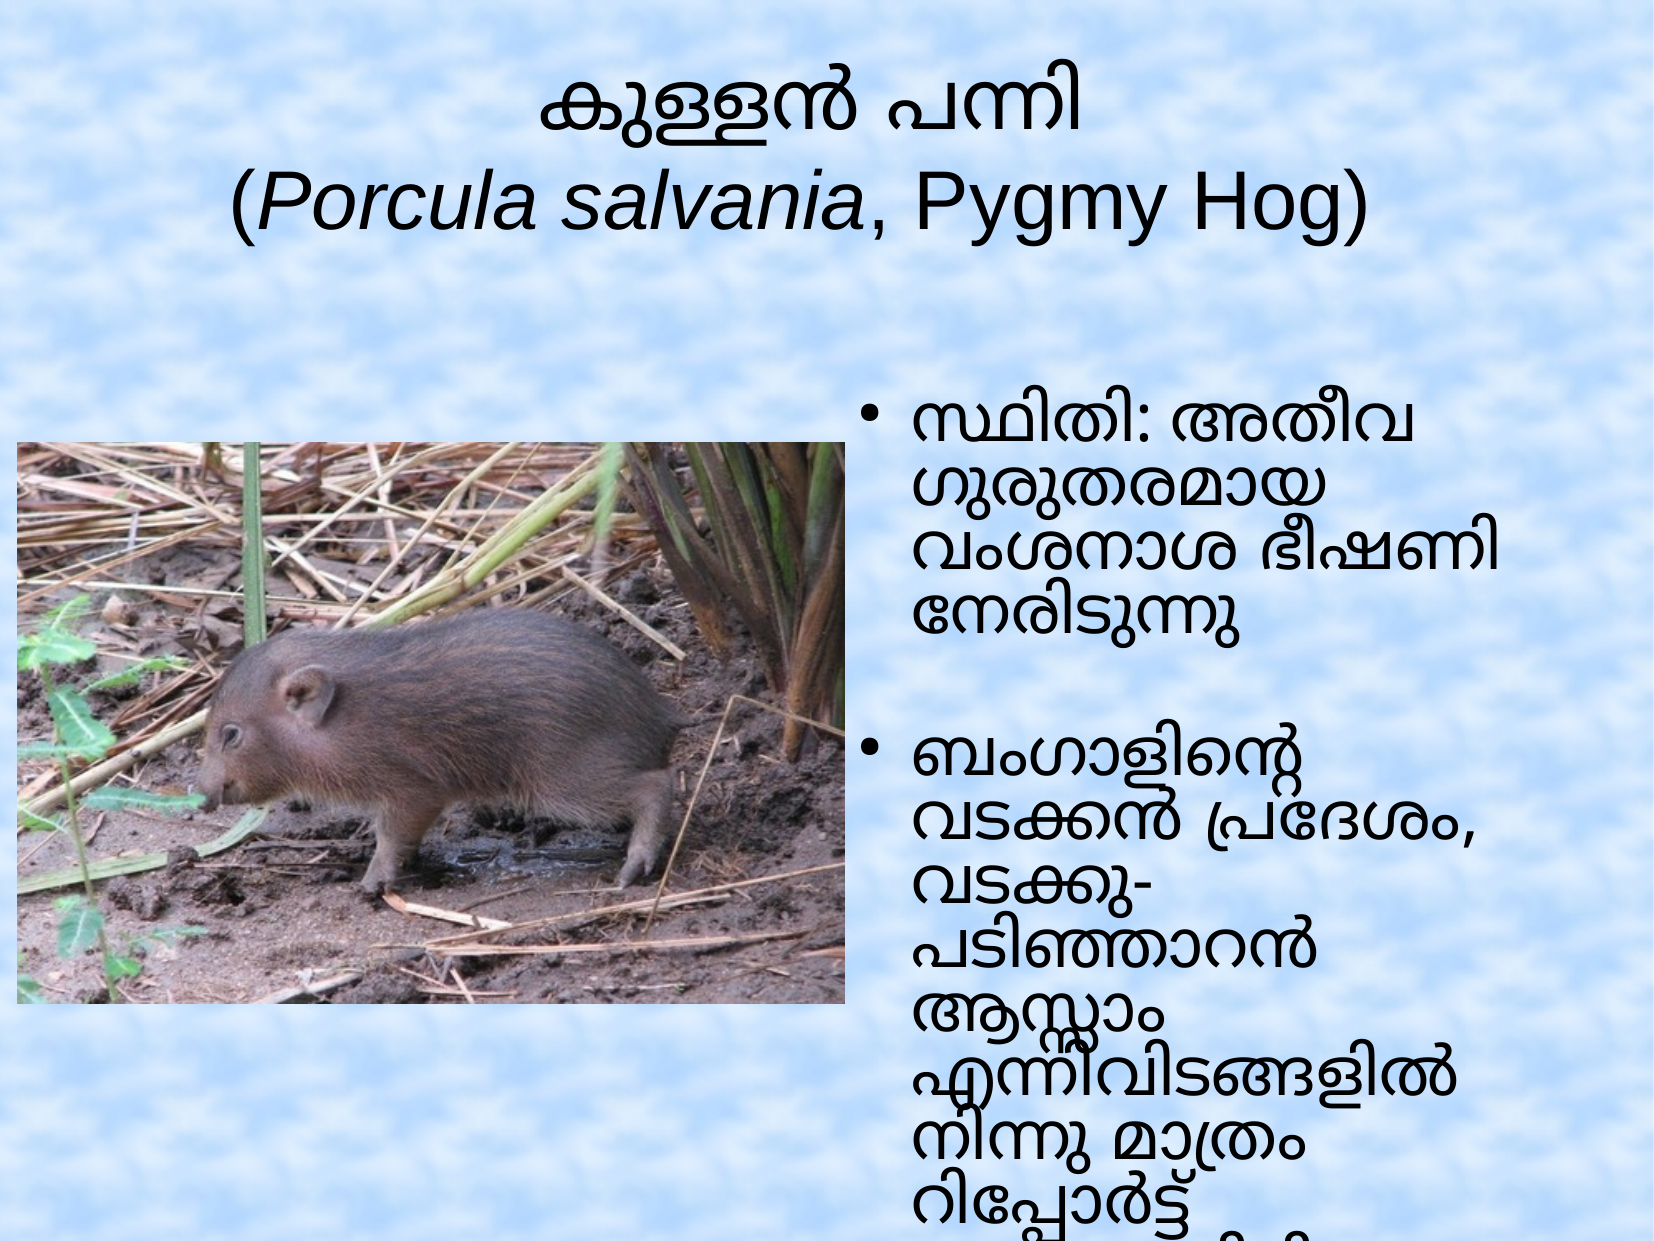

# കുള്ളന്‍ പന്നി (Porcula salvania, Pygmy Hog)
സ്ഥിതി: അതീവ ഗുരുതരമായ വംശനാശ ഭീഷണി നേരിടുന്നു
ബംഗാളിന്റെ വടക്കന്‍ പ്രദേശം, വടക്കു-പടിഞ്ഞാറന്‍ ആസ്സാം എന്നിവിടങ്ങളില്‍ നിന്നു മാത്രം റിപ്പോര്‍ട്ട് ചെയ്യപ്പെട്ടിരിക്കുന്നു